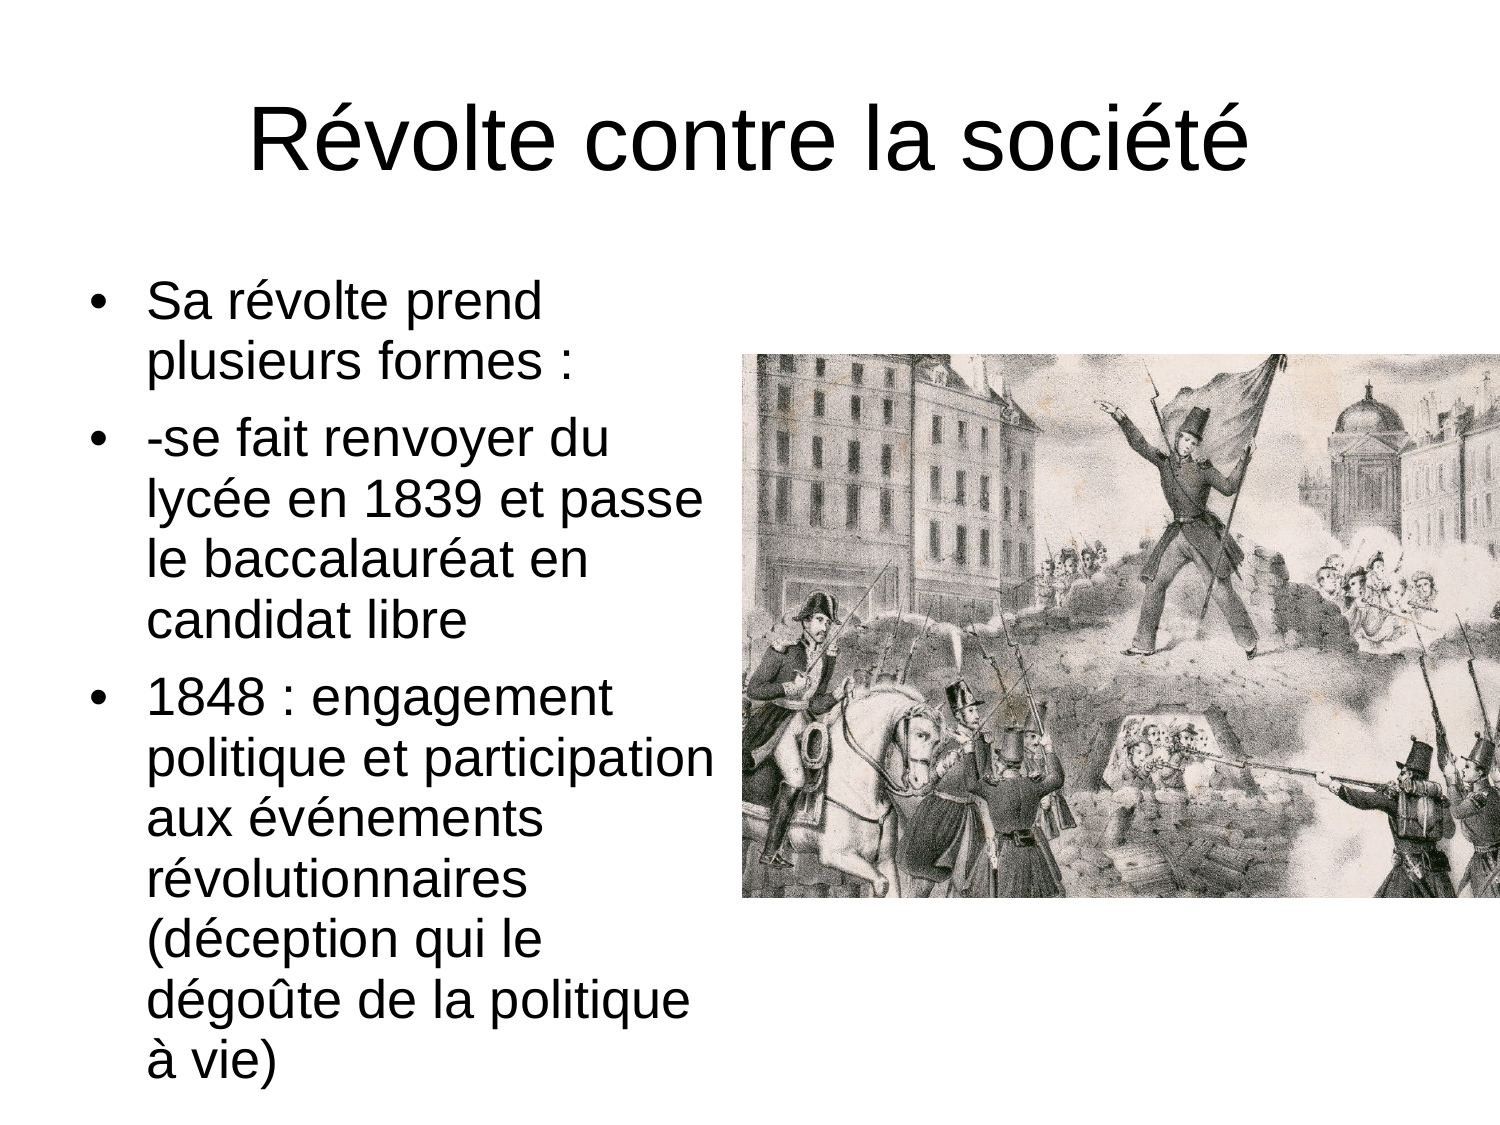

# Révolte contre la société
Sa révolte prend plusieurs formes :
-se fait renvoyer du lycée en 1839 et passe le baccalauréat en candidat libre
1848 : engagement politique et participation aux événements révolutionnaires (déception qui le dégoûte de la politique à vie)